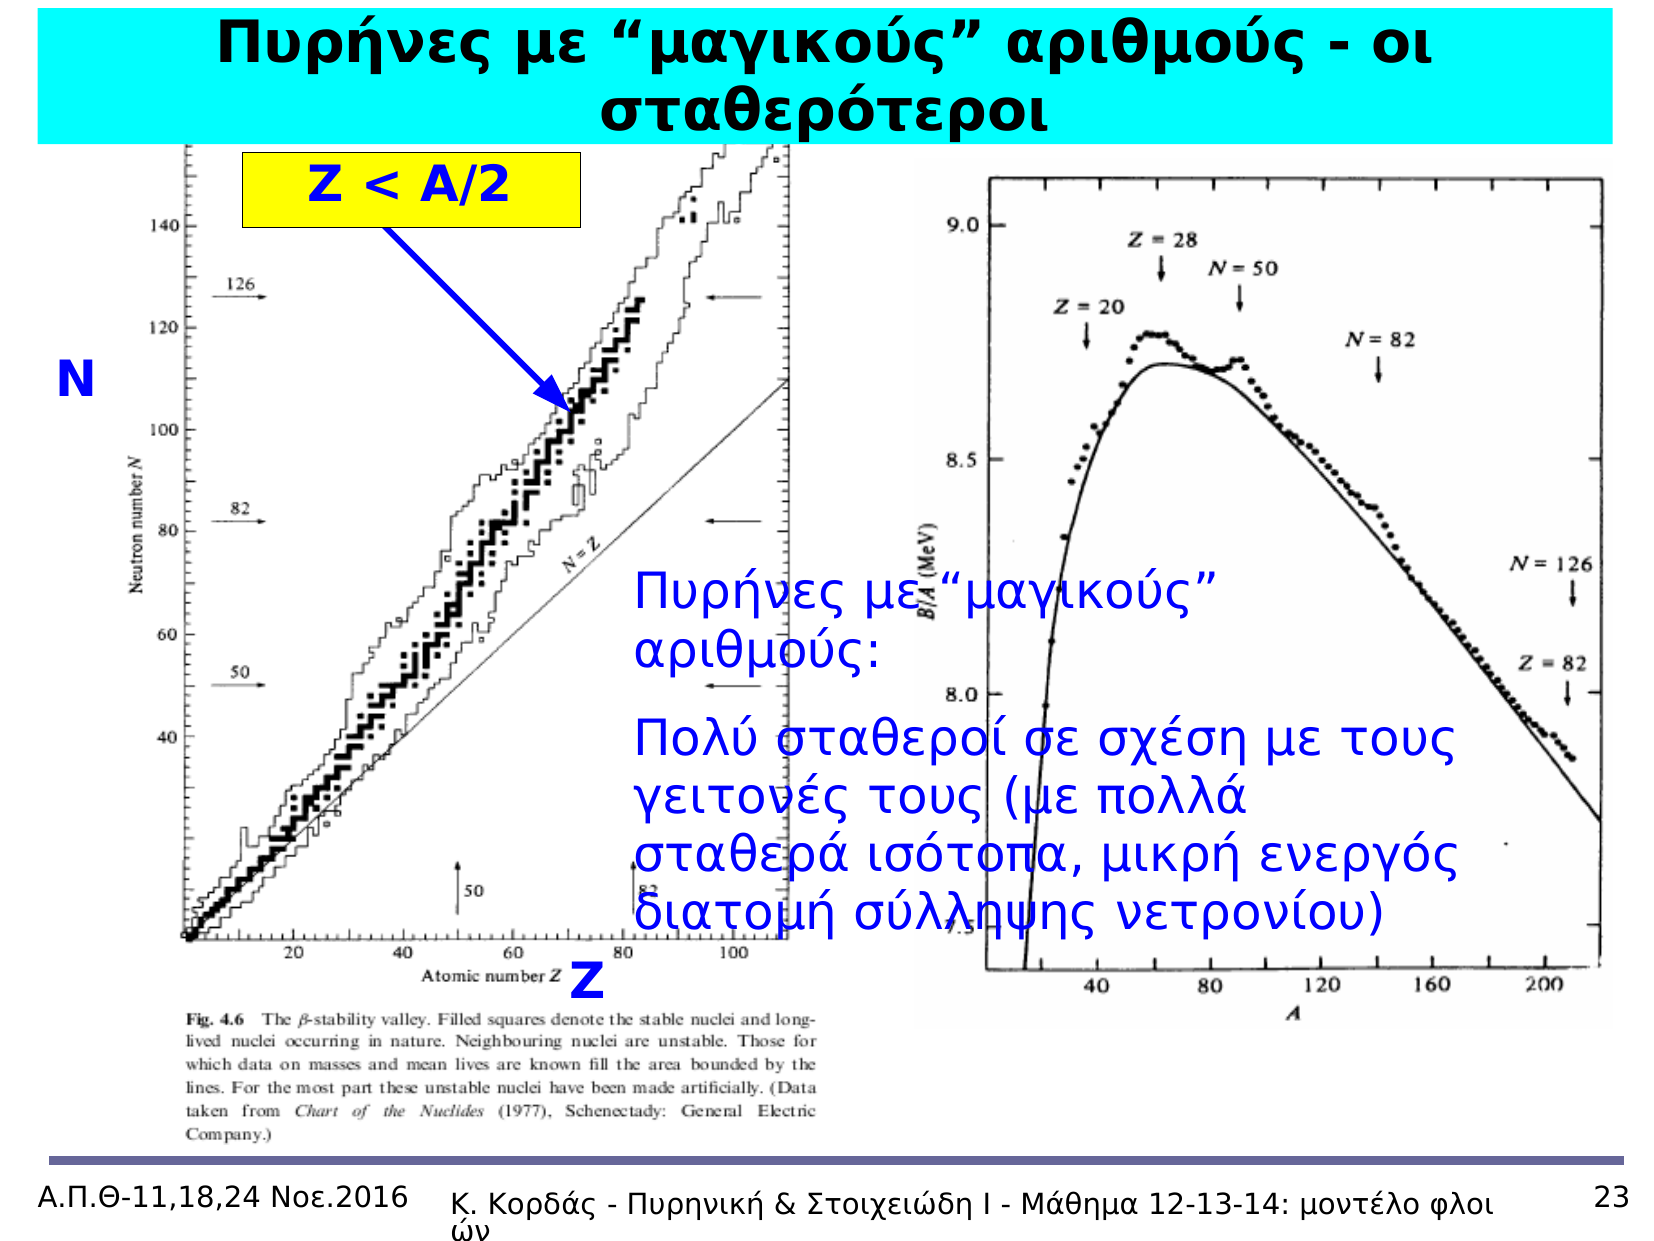

# Πυρήνες με “μαγικούς” αριθμούς - οι σταθερότεροι
 Ζ < Α/2
Ν
Πυρήνες με “μαγικούς” αριθμούς:
Πολύ σταθεροί σε σχέση με τους γειτονές τους (με πολλά σταθερά ισότοπα, μικρή ενεργός διατομή σύλληψης νετρονίου)
Ζ
Α.Π.Θ-11,18,24 Νοε.2016
23
Κ. Κορδάς - Πυρηνική & Στοιχειώδη Ι - Μάθημα 12-13-14: μοντέλο φλοιών